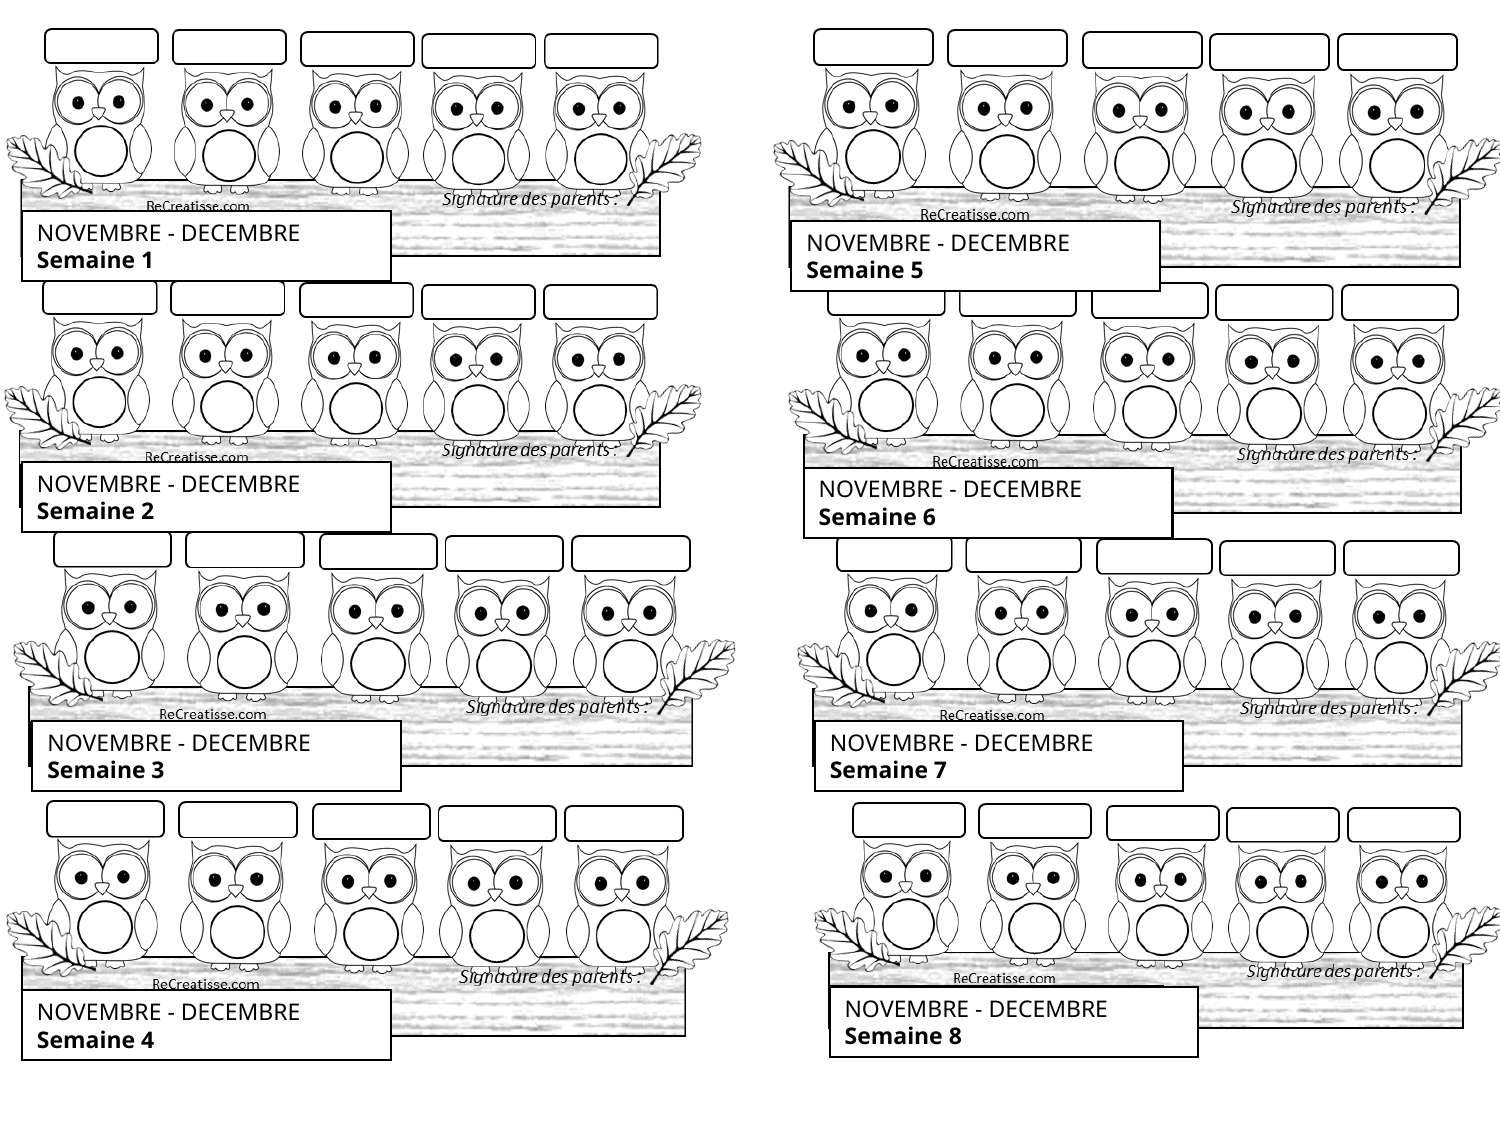

NOVEMBRE - DECEMBRE Semaine 1
NOVEMBRE - DECEMBRE Semaine 5
NOVEMBRE - DECEMBRE Semaine 2
NOVEMBRE - DECEMBRE Semaine 6
NOVEMBRE - DECEMBRE Semaine 3
NOVEMBRE - DECEMBRE Semaine 7
NOVEMBRE - DECEMBRE Semaine 8
NOVEMBRE - DECEMBRE Semaine 4